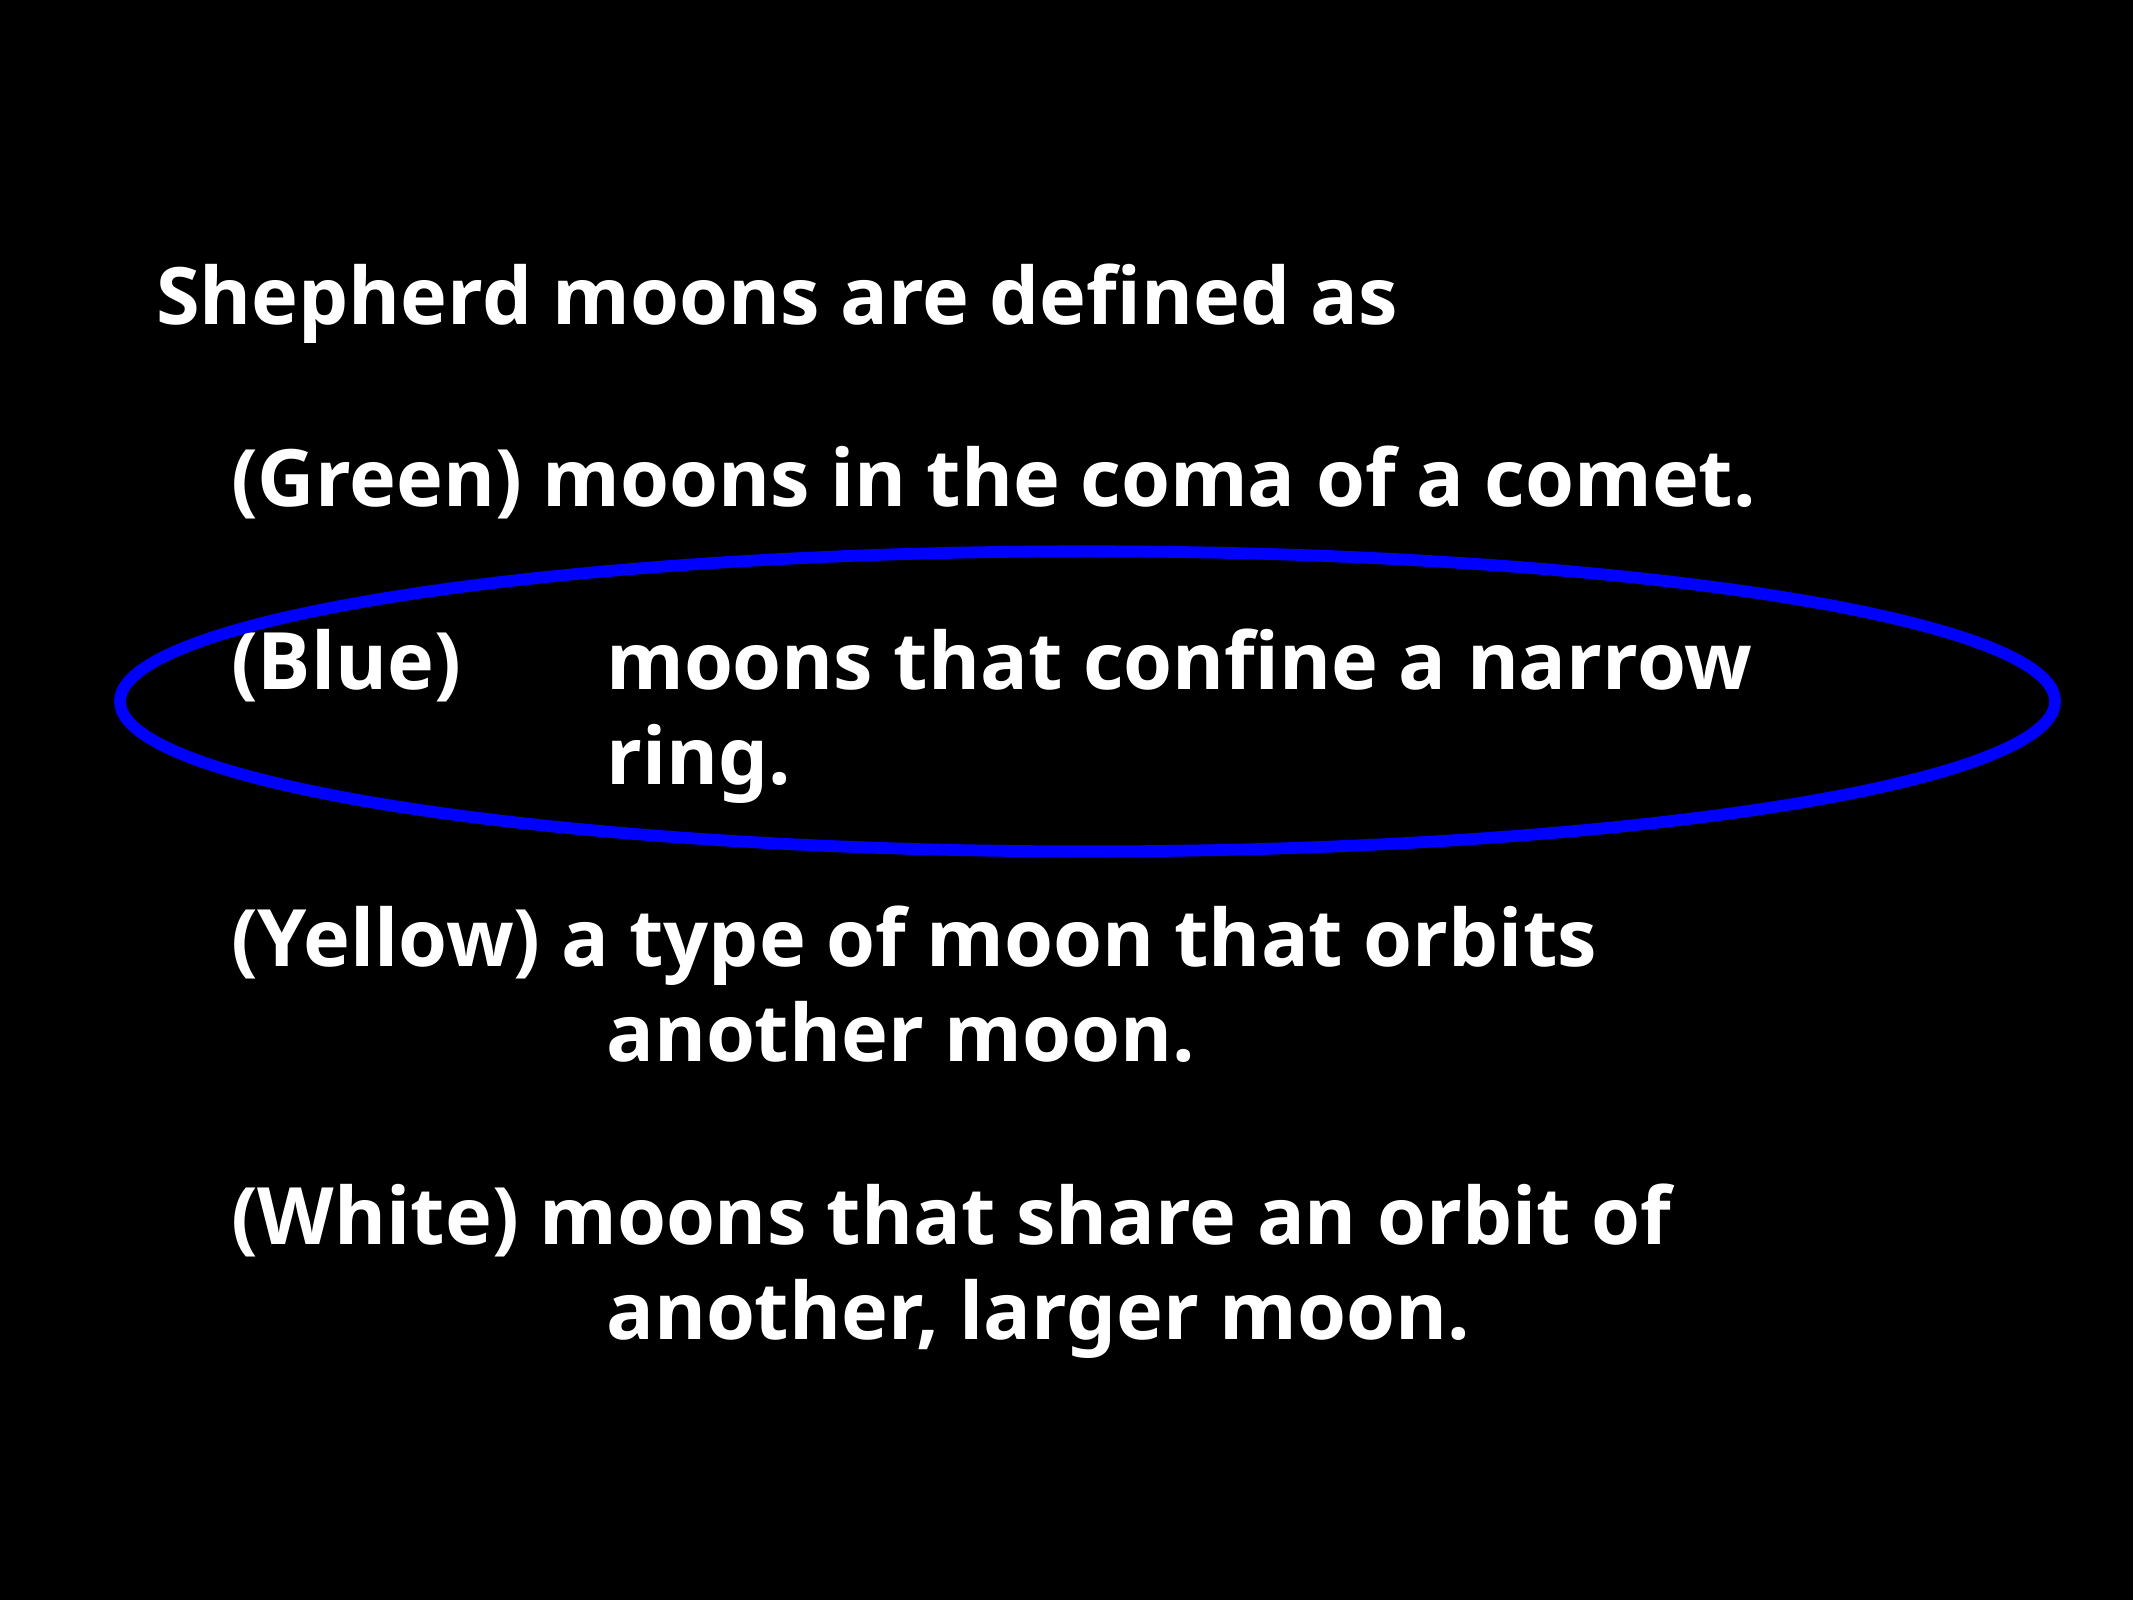

# Shepherd moons are defined as
	(Green) moons in the coma of a comet.
	(Blue) 		moons that confine a narrow
						ring.
	(Yellow) a type of moon that orbits
						another moon.
	(White) moons that share an orbit of
						another, larger moon.